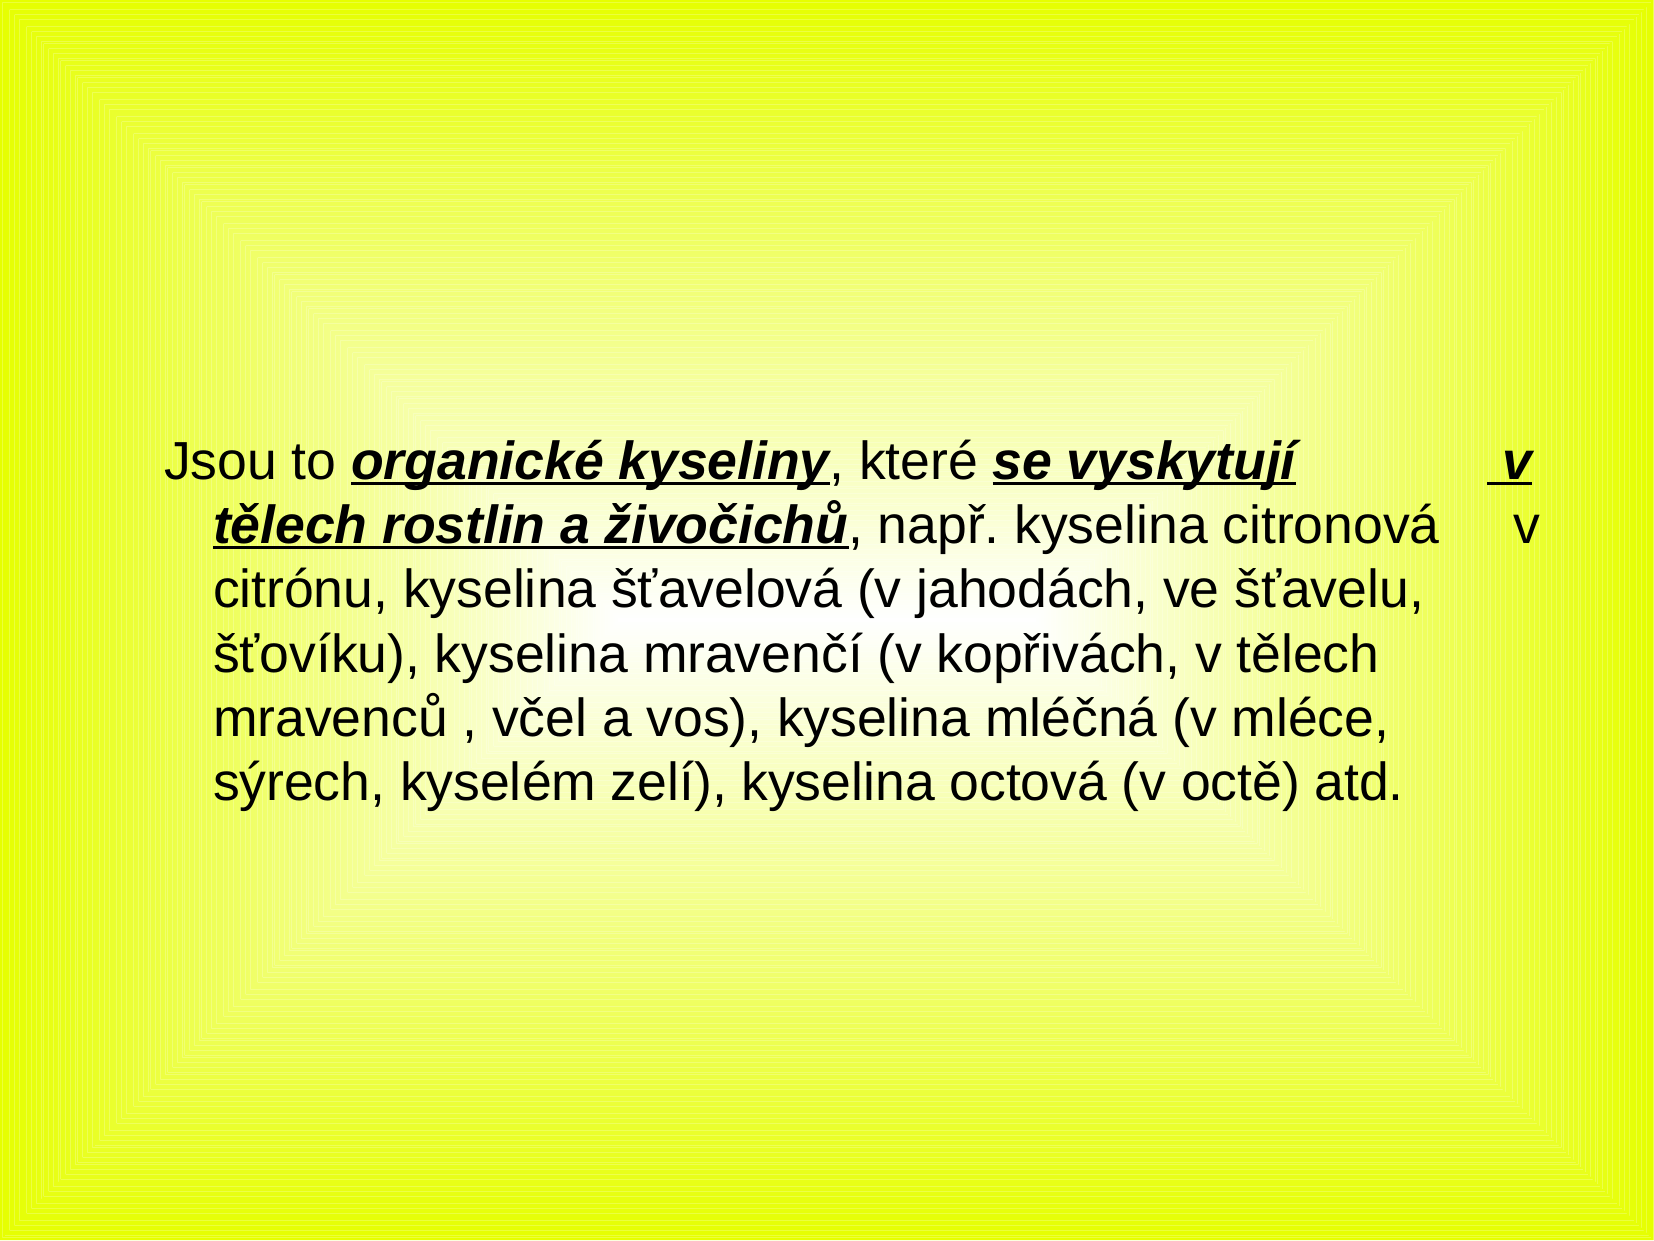

# Jsou to organické kyseliny, které se vyskytují v tělech rostlin a živočichů, např. kyselina citronová v citrónu, kyselina šťavelová (v jahodách, ve šťavelu, šťovíku), kyselina mravenčí (v kopřivách, v tělech mravenců , včel a vos), kyselina mléčná (v mléce, sýrech, kyselém zelí), kyselina octová (v octě) atd.